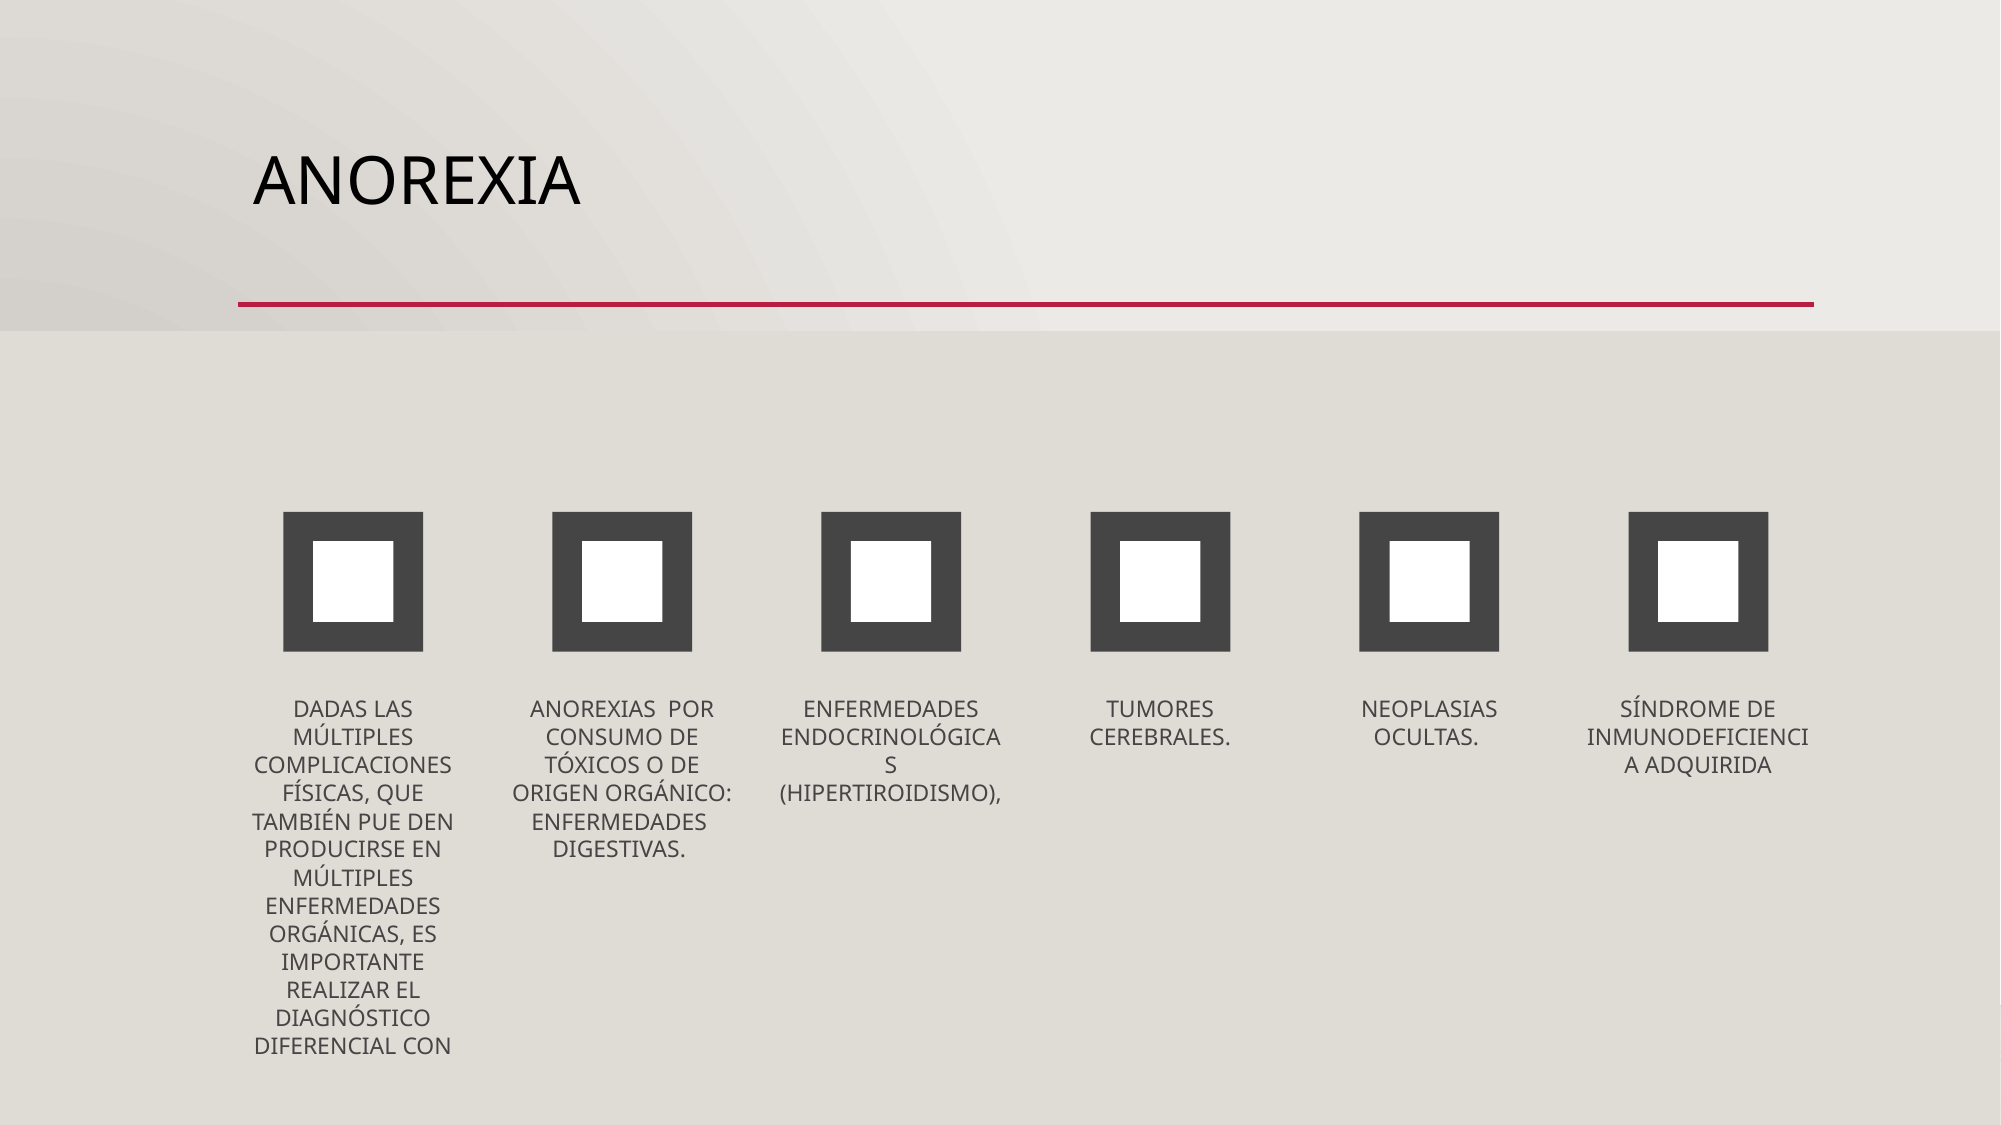

# ANOREXIA
Dadas las múltiples complicaciones físicas, que también pue den producirse en múltiples enfermedades orgánicas, es importante realizar el diagnóstico diferencial con
Anorexias por consumo de tóxicos o de origen orgánico: enfermedades digestivas.
Enfermedades endocrinológicas (hipertiroidismo),
Tumores cerebrales.
Neoplasias ocultas.
Síndrome de inmunodeficiencia adquirida